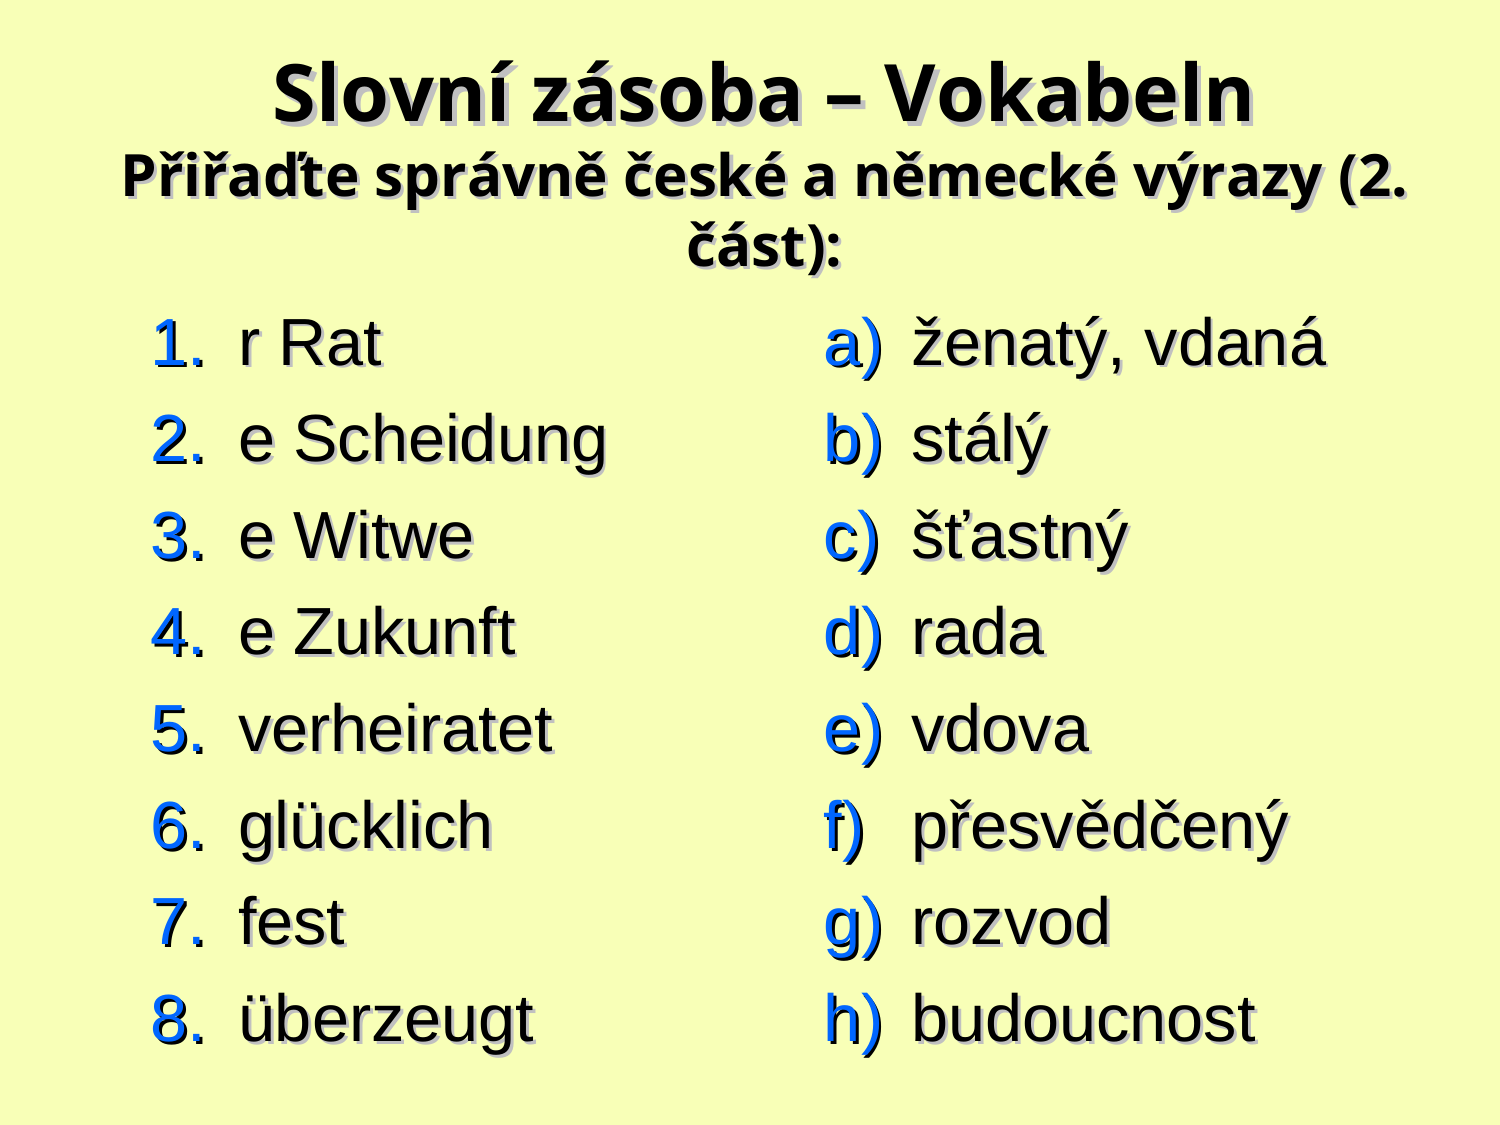

# Slovní zásoba – Vokabeln Přiřaďte správně české a německé výrazy (2. část):
r Rat
e Scheidung
e Witwe
e Zukunft
verheiratet
glücklich
fest
überzeugt
ženatý, vdaná
stálý
šťastný
rada
vdova
přesvědčený
rozvod
budoucnost